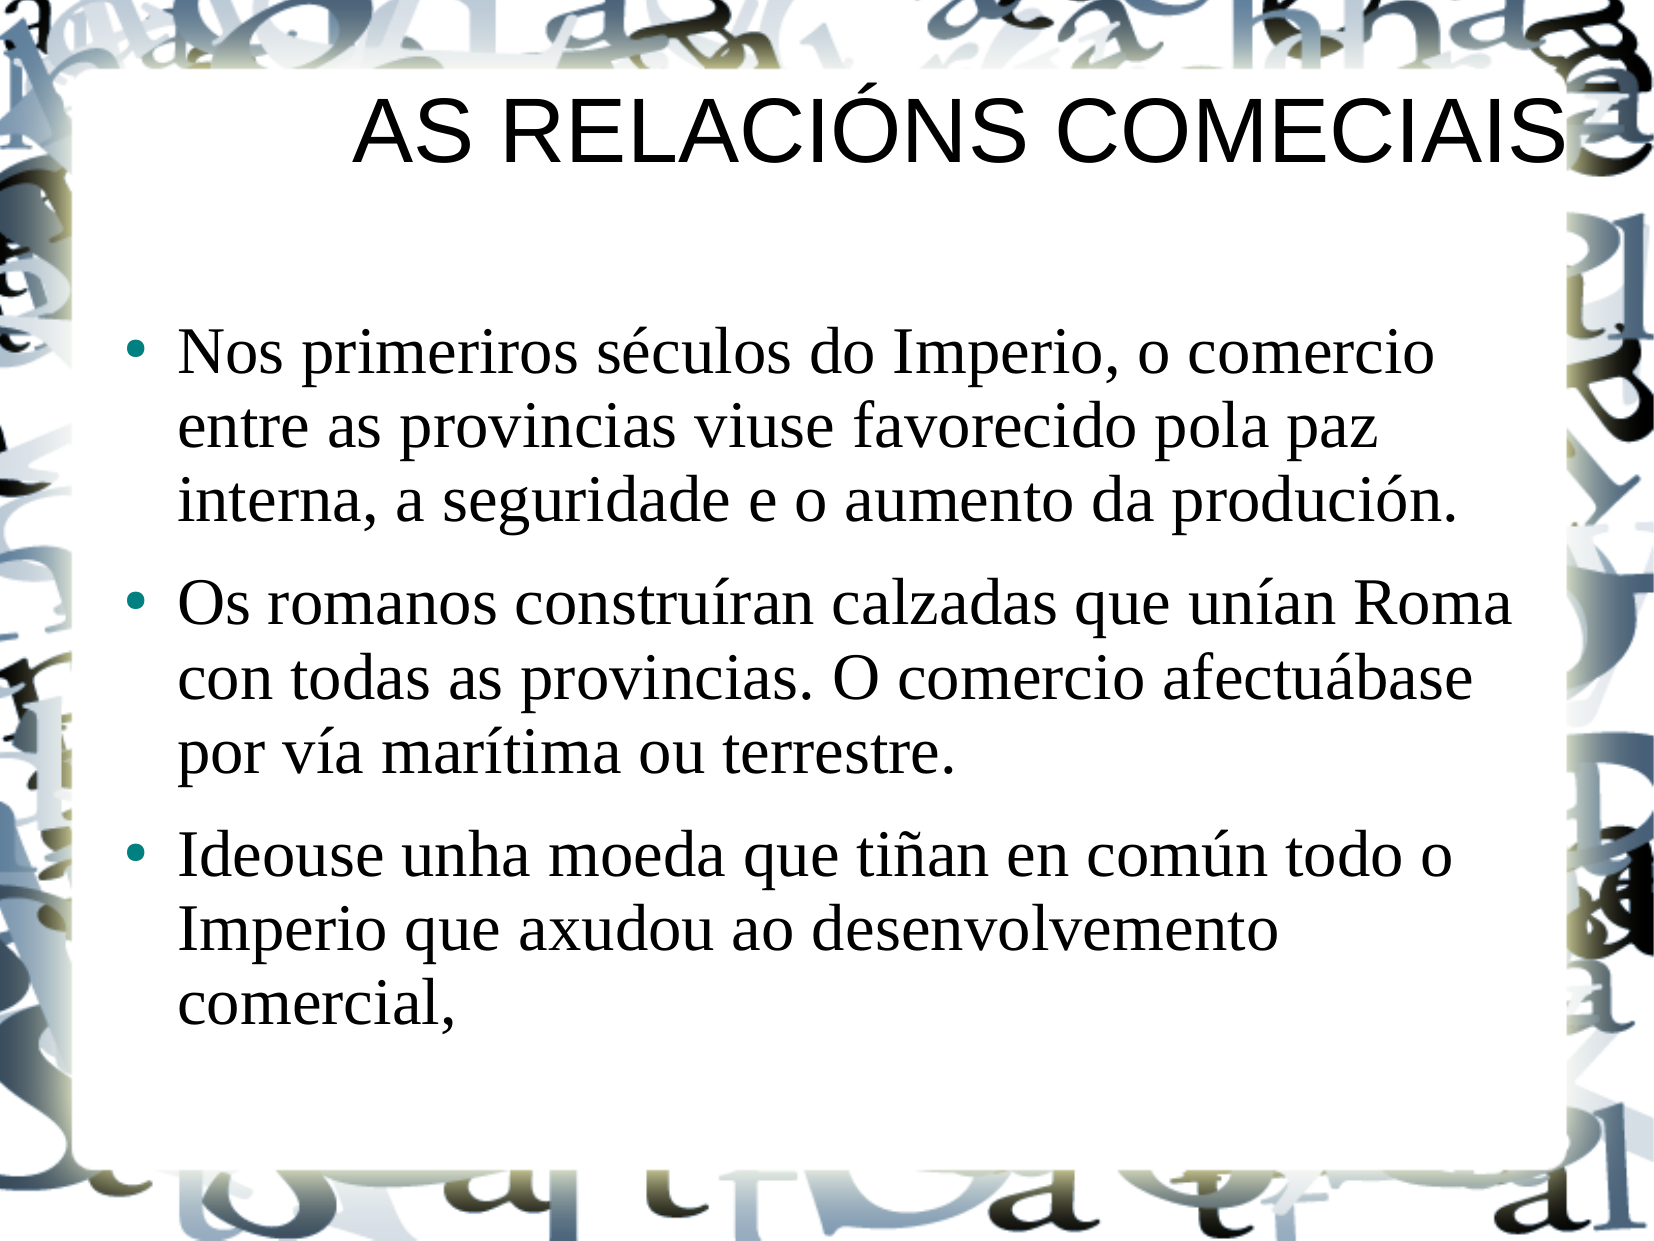

# AS RELACIÓNS COMECIAIS
Nos primeriros séculos do Imperio, o comercio entre as provincias viuse favorecido pola paz interna, a seguridade e o aumento da produción.
Os romanos construíran calzadas que unían Roma con todas as provincias. O comercio afectuábase por vía marítima ou terrestre.
Ideouse unha moeda que tiñan en común todo o Imperio que axudou ao desenvolvemento comercial,